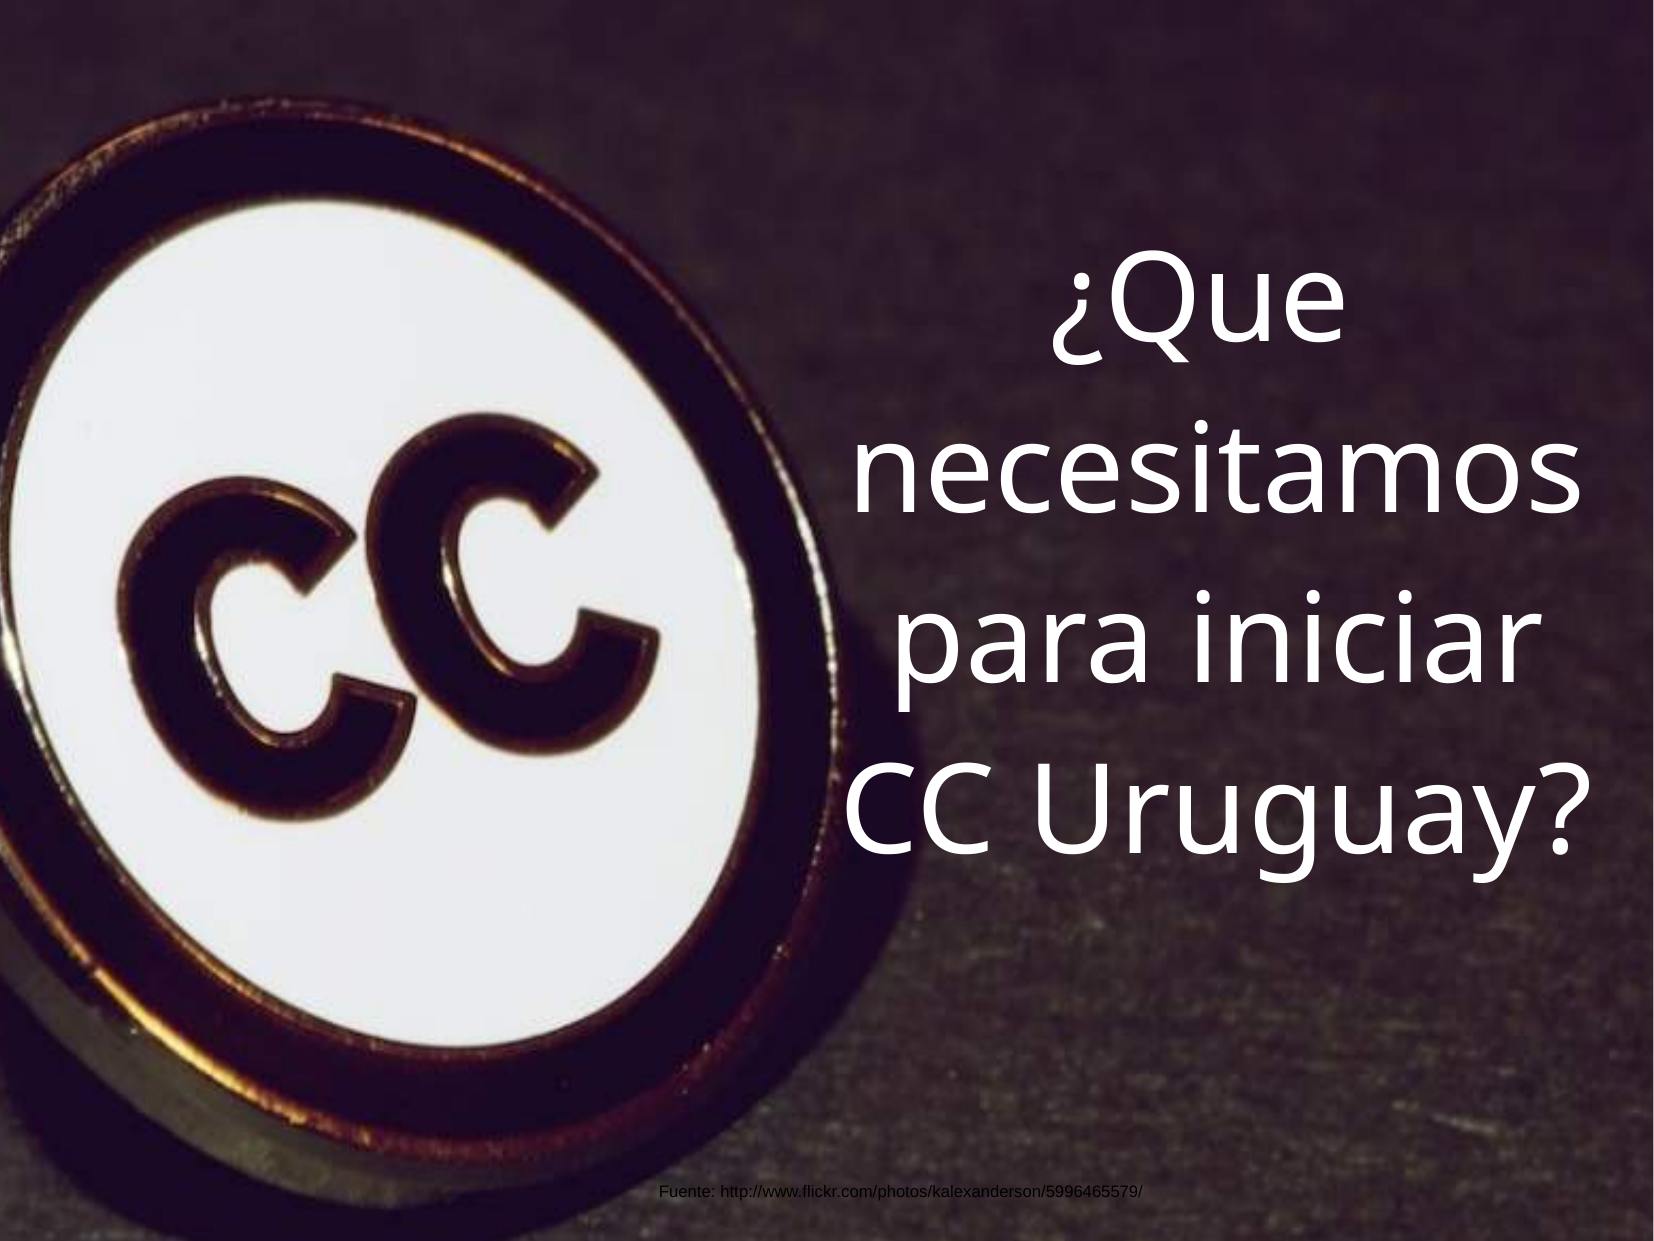

¿Que
necesitamos para iniciar
CC Uruguay?
Fuente: http://www.flickr.com/photos/kalexanderson/5996465579/